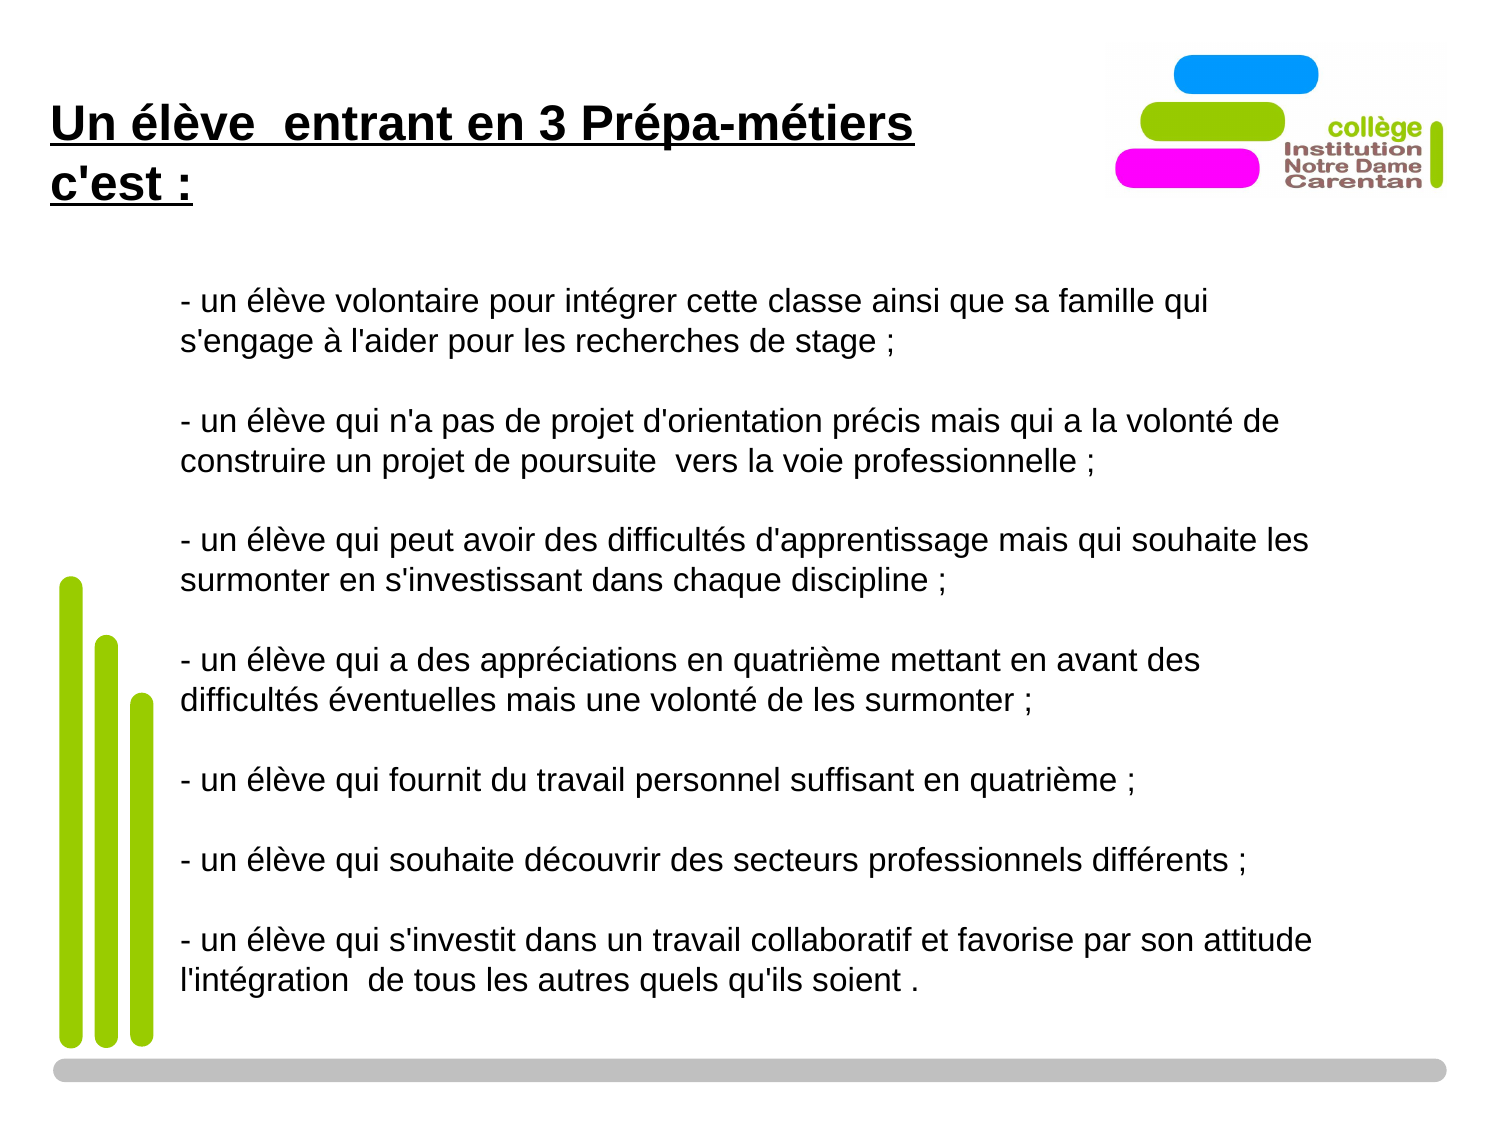

Un élève entrant en 3 Prépa-métiers c'est :
- un élève volontaire pour intégrer cette classe ainsi que sa famille qui s'engage à l'aider pour les recherches de stage ;
- un élève qui n'a pas de projet d'orientation précis mais qui a la volonté de construire un projet de poursuite vers la voie professionnelle ;
- un élève qui peut avoir des difficultés d'apprentissage mais qui souhaite les surmonter en s'investissant dans chaque discipline ;
- un élève qui a des appréciations en quatrième mettant en avant des difficultés éventuelles mais une volonté de les surmonter ;
- un élève qui fournit du travail personnel suffisant en quatrième ;
- un élève qui souhaite découvrir des secteurs professionnels différents ;
- un élève qui s'investit dans un travail collaboratif et favorise par son attitude l'intégration de tous les autres quels qu'ils soient .